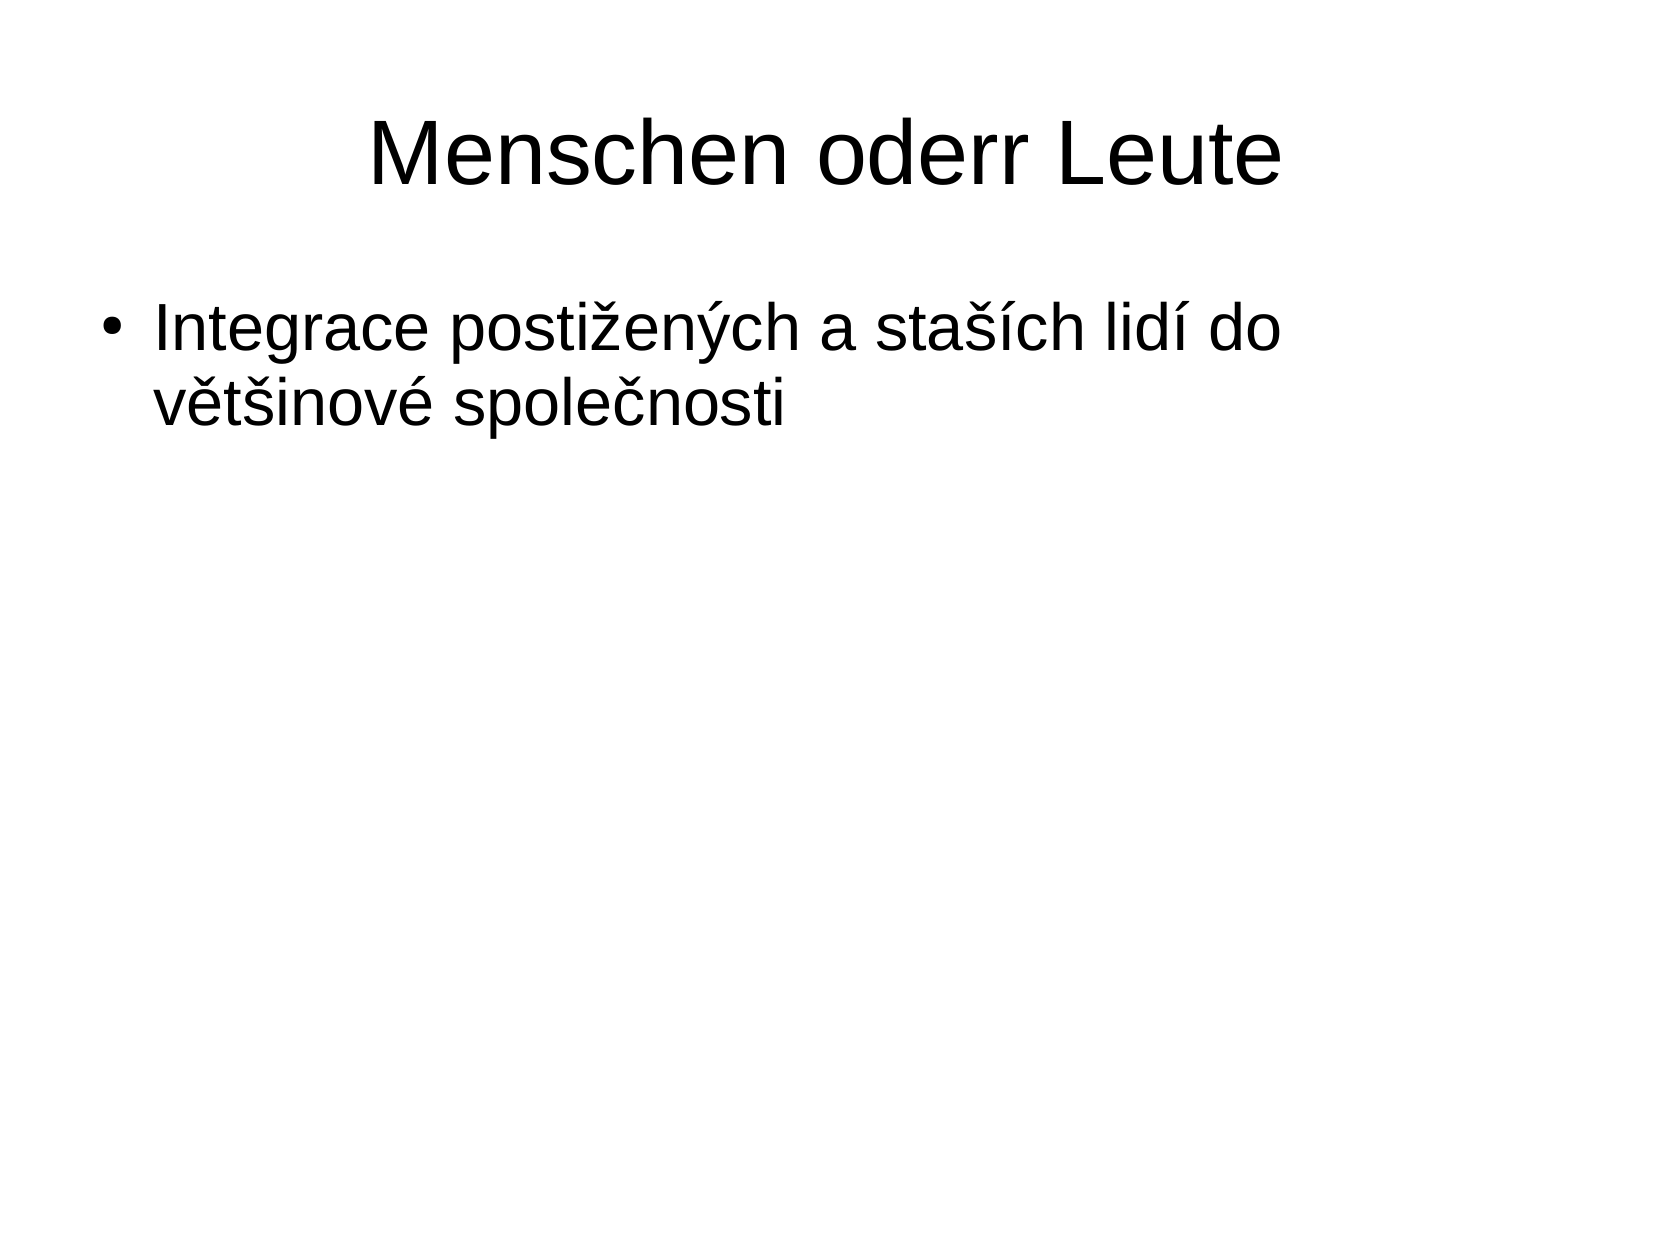

# Menschen oderr Leute
Integrace postižených a staších lidí do většinové společnosti